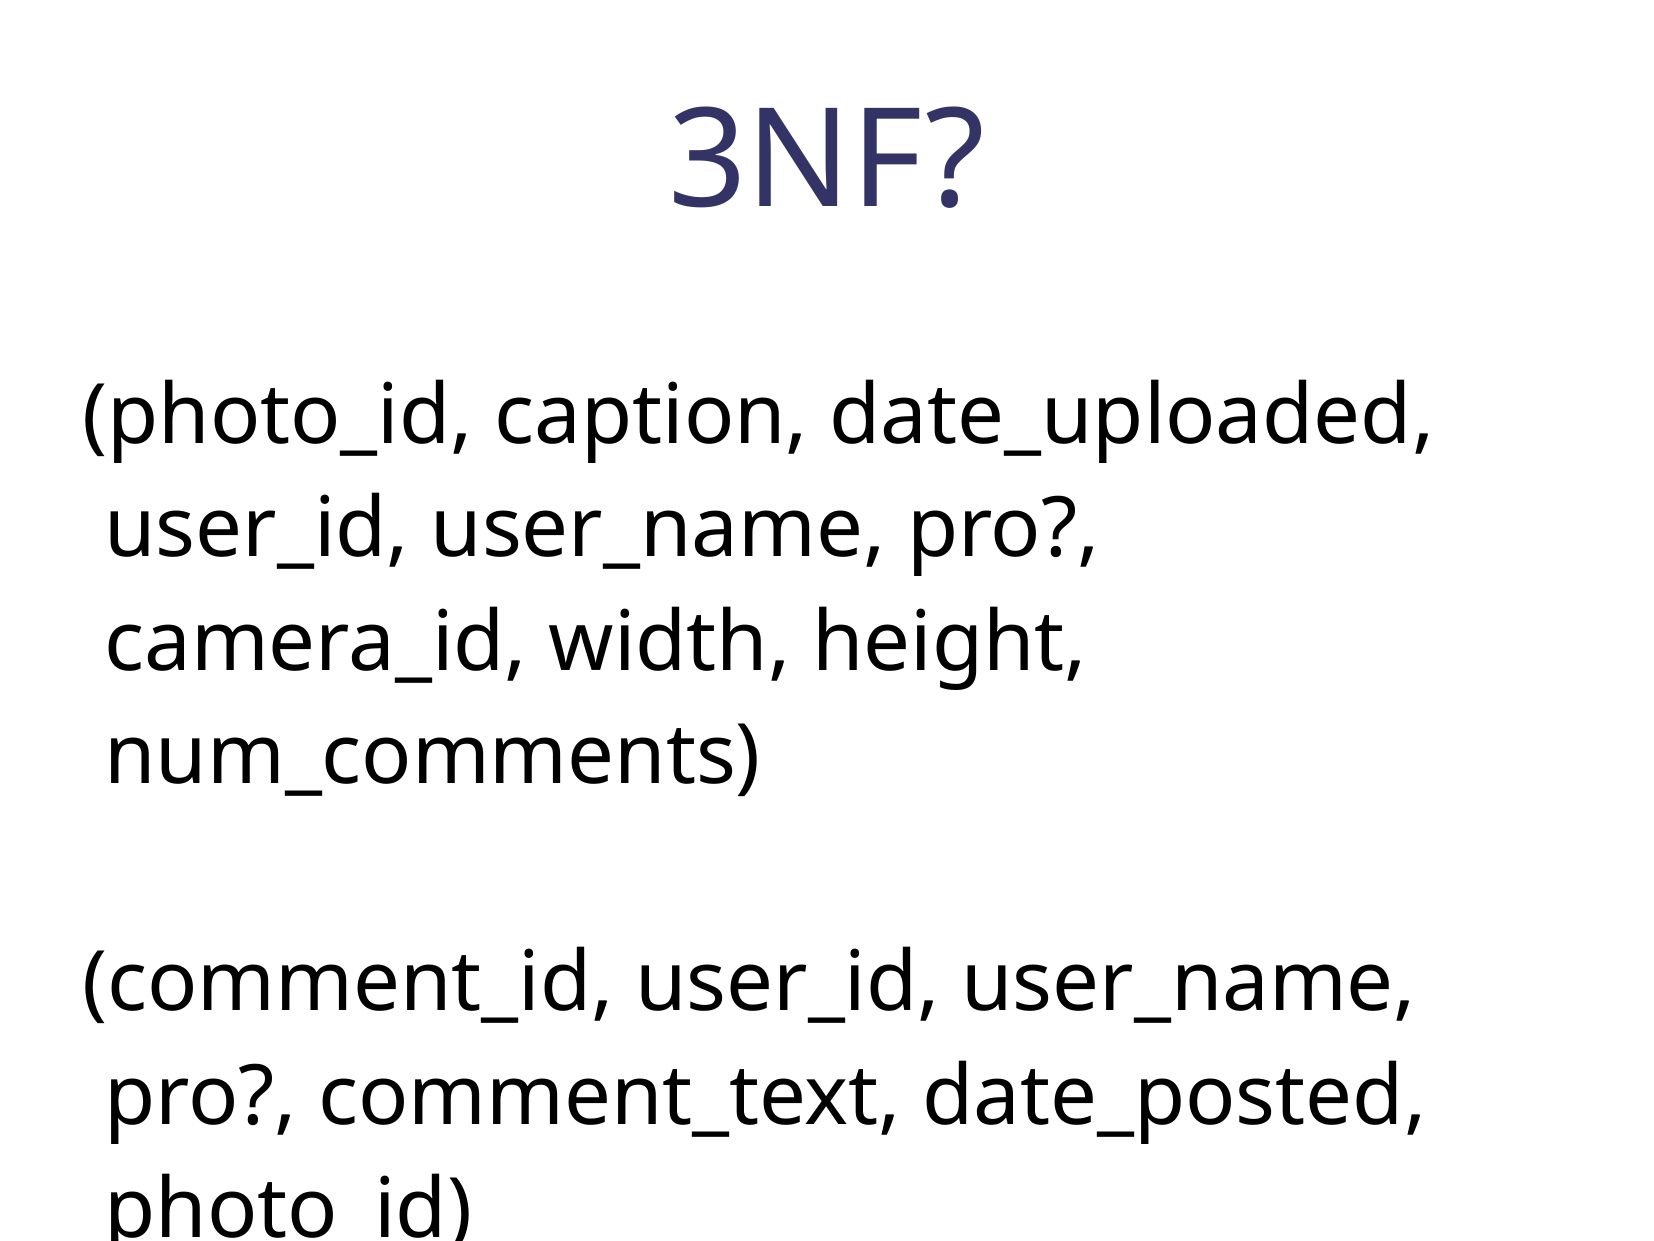

# 3NF?
(photo_id, caption, date_uploaded,
 user_id, user_name, pro?,
 camera_id, width, height,
 num_comments)
(comment_id, user_id, user_name,
 pro?, comment_text, date_posted,
 photo_id)